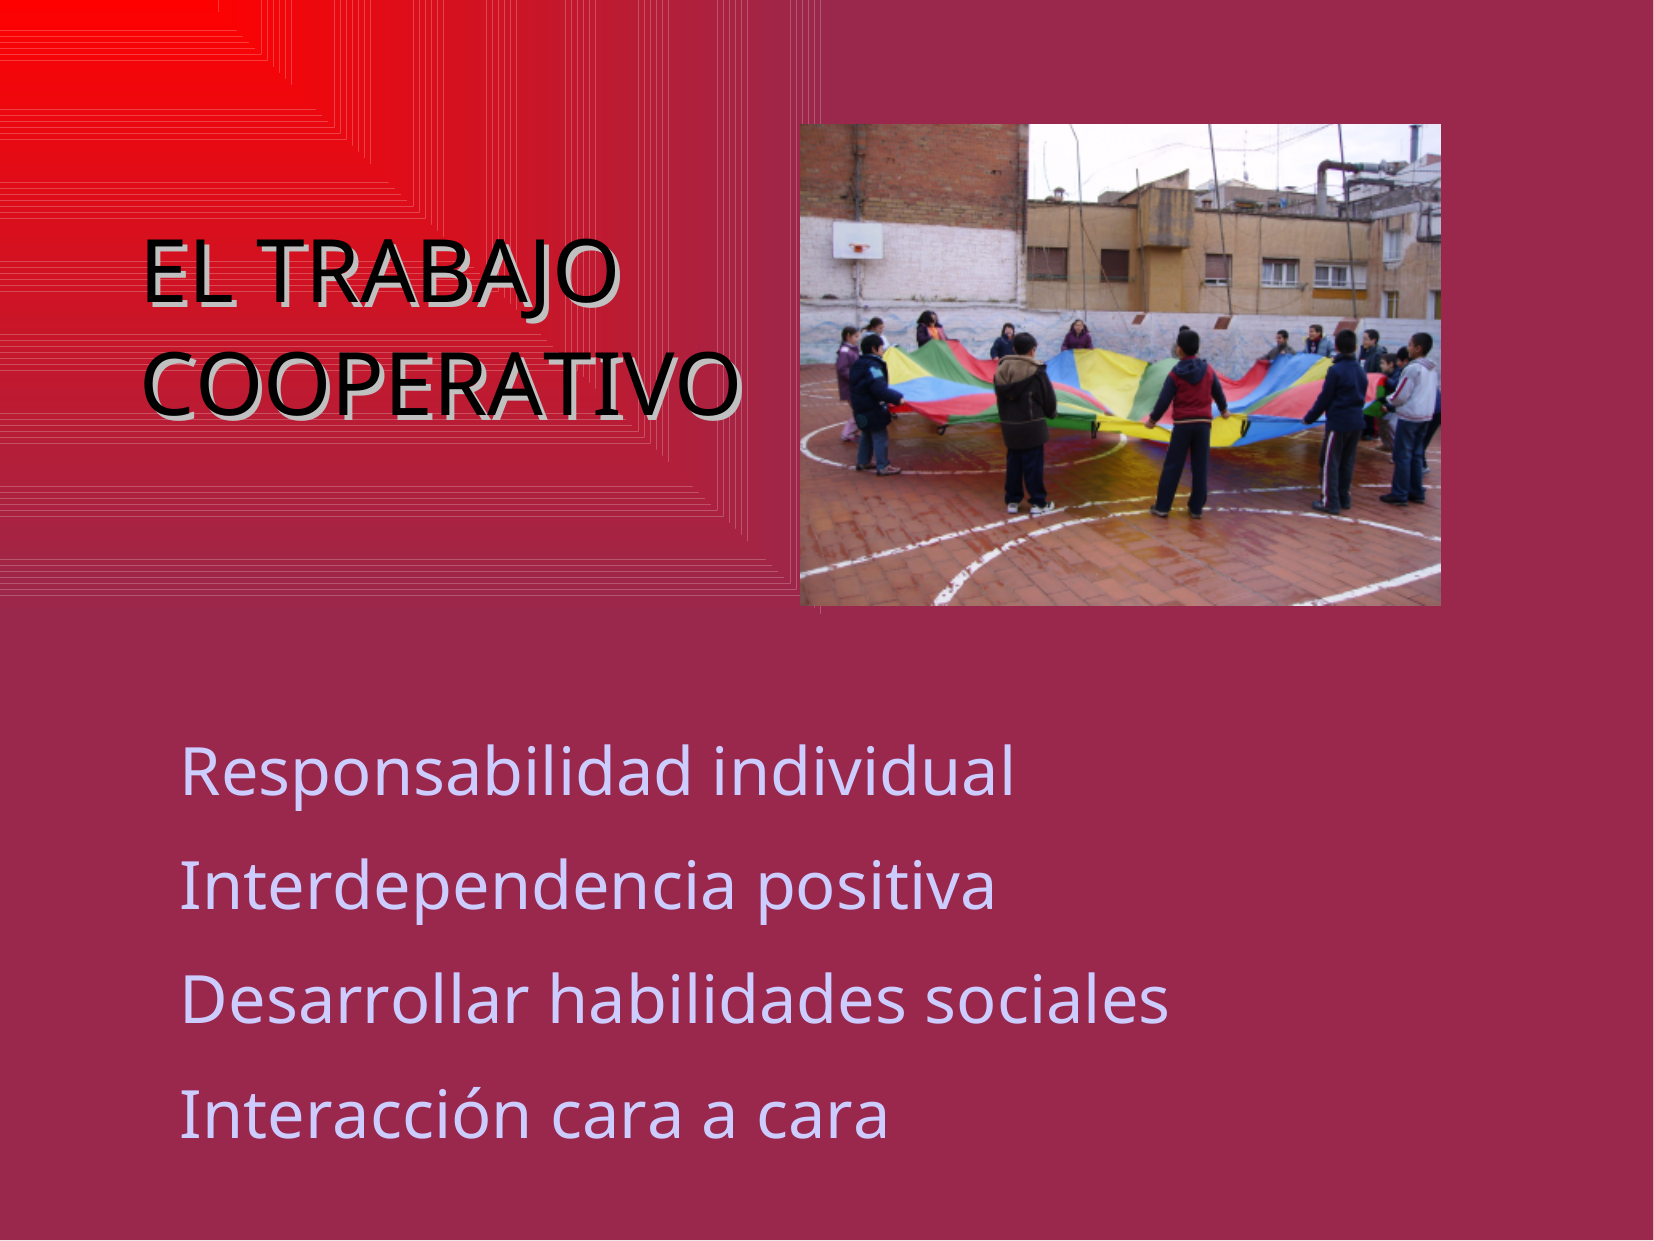

# EL TRABAJO COOPERATIVO
 Responsabilidad individual
 Interdependencia positiva
 Desarrollar habilidades sociales
 Interacción cara a cara